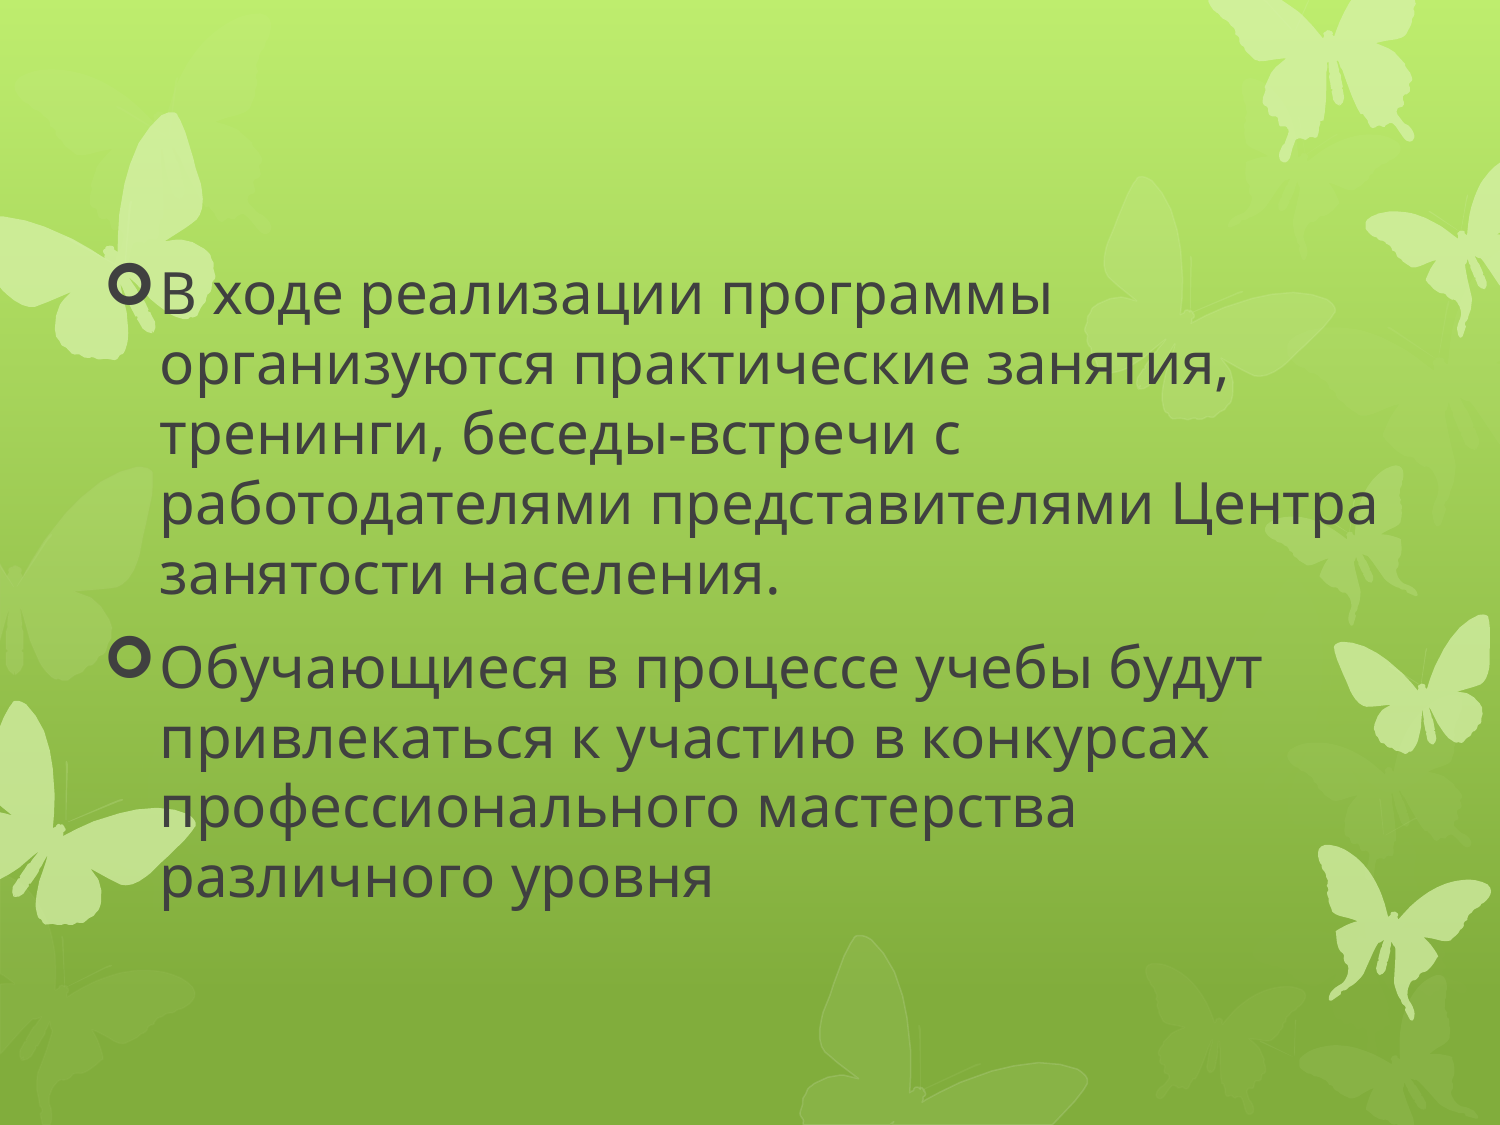

#
В ходе реализации программы организуются практические занятия, тренинги, беседы-встречи с работодателями представителями Центра занятости населения.
Обучающиеся в процессе учебы будут привлекаться к участию в конкурсах профессионального мастерства различного уровня